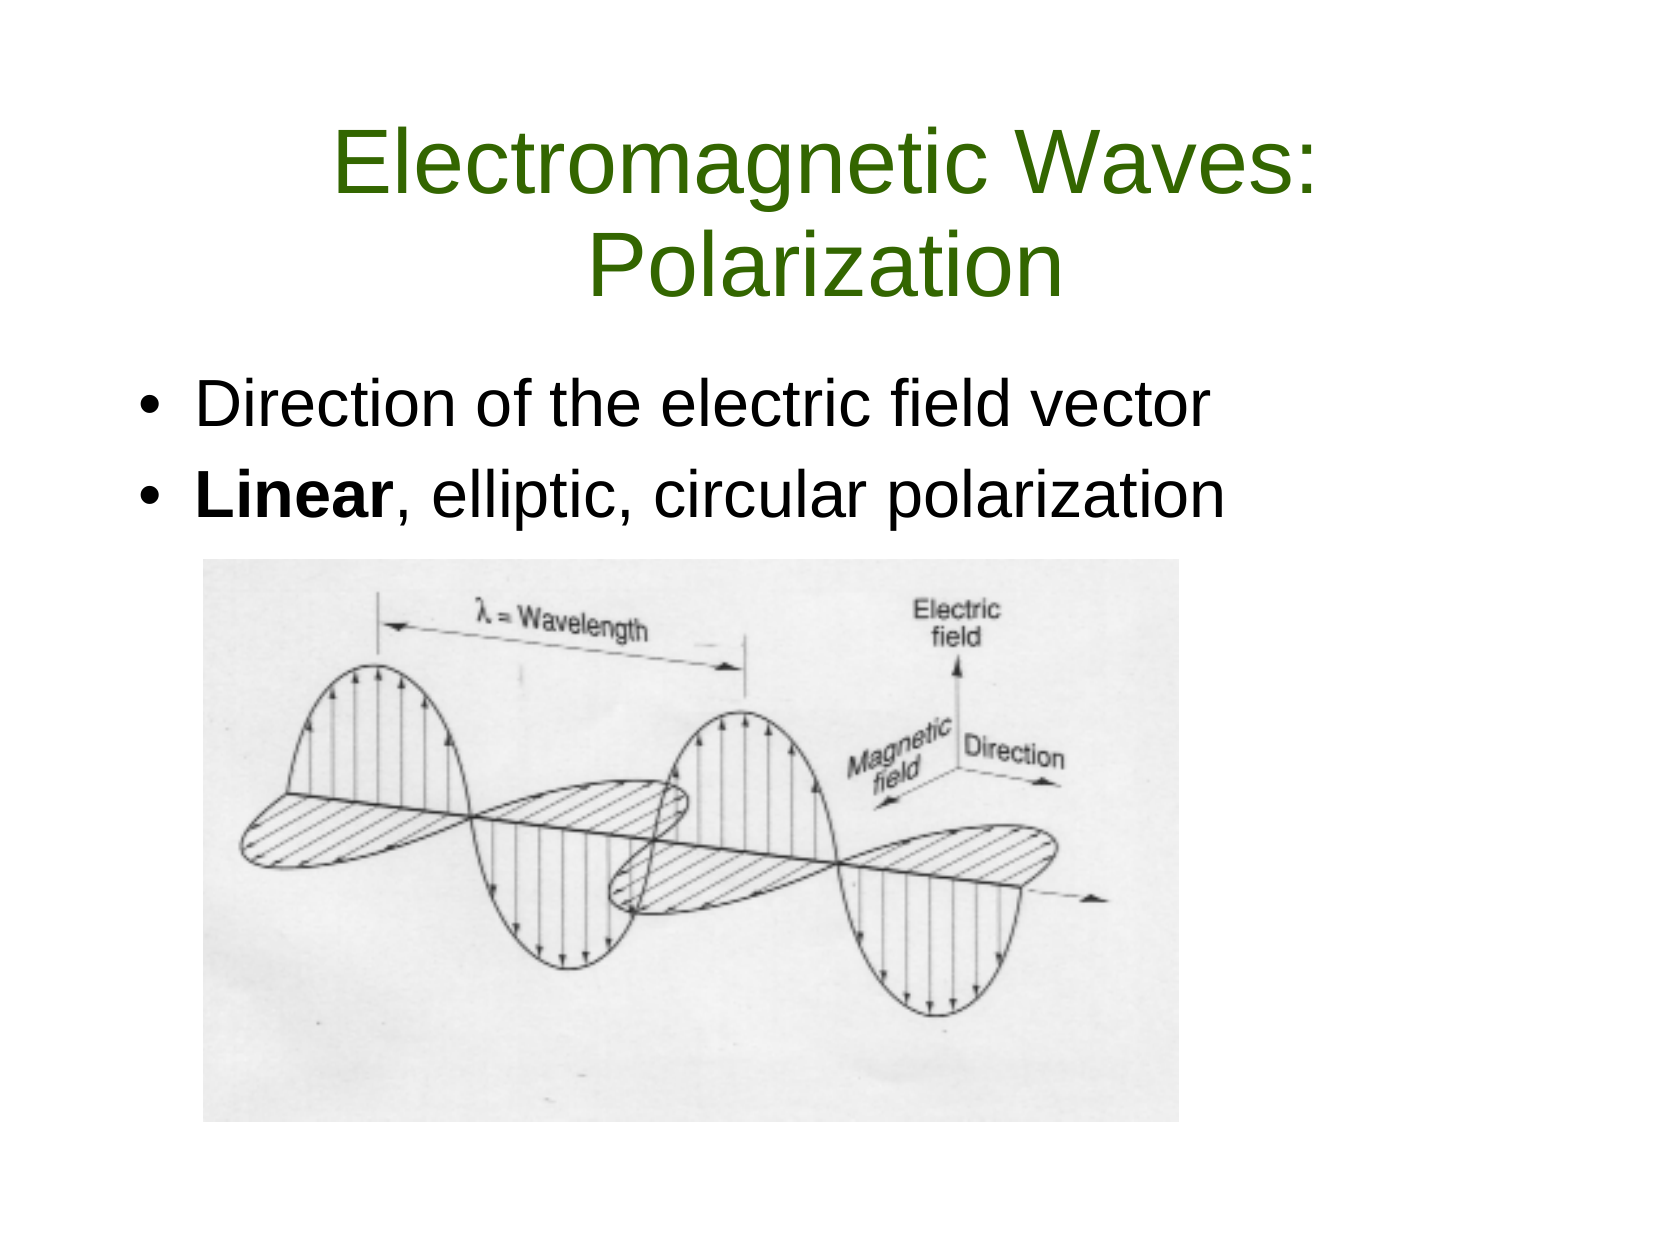

# Electromagnetic Waves: Polarization
Direction of the electric field vector
Linear, elliptic, circular polarization